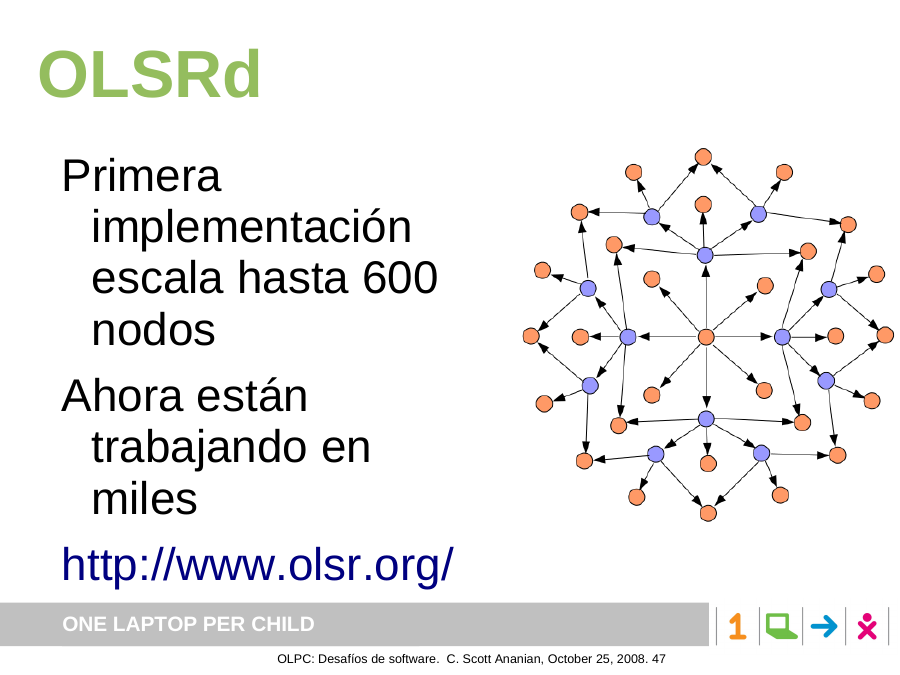

# OLSRd
Primera implementación escala hasta 600 nodos
Ahora están trabajando en miles
http://www.olsr.org/